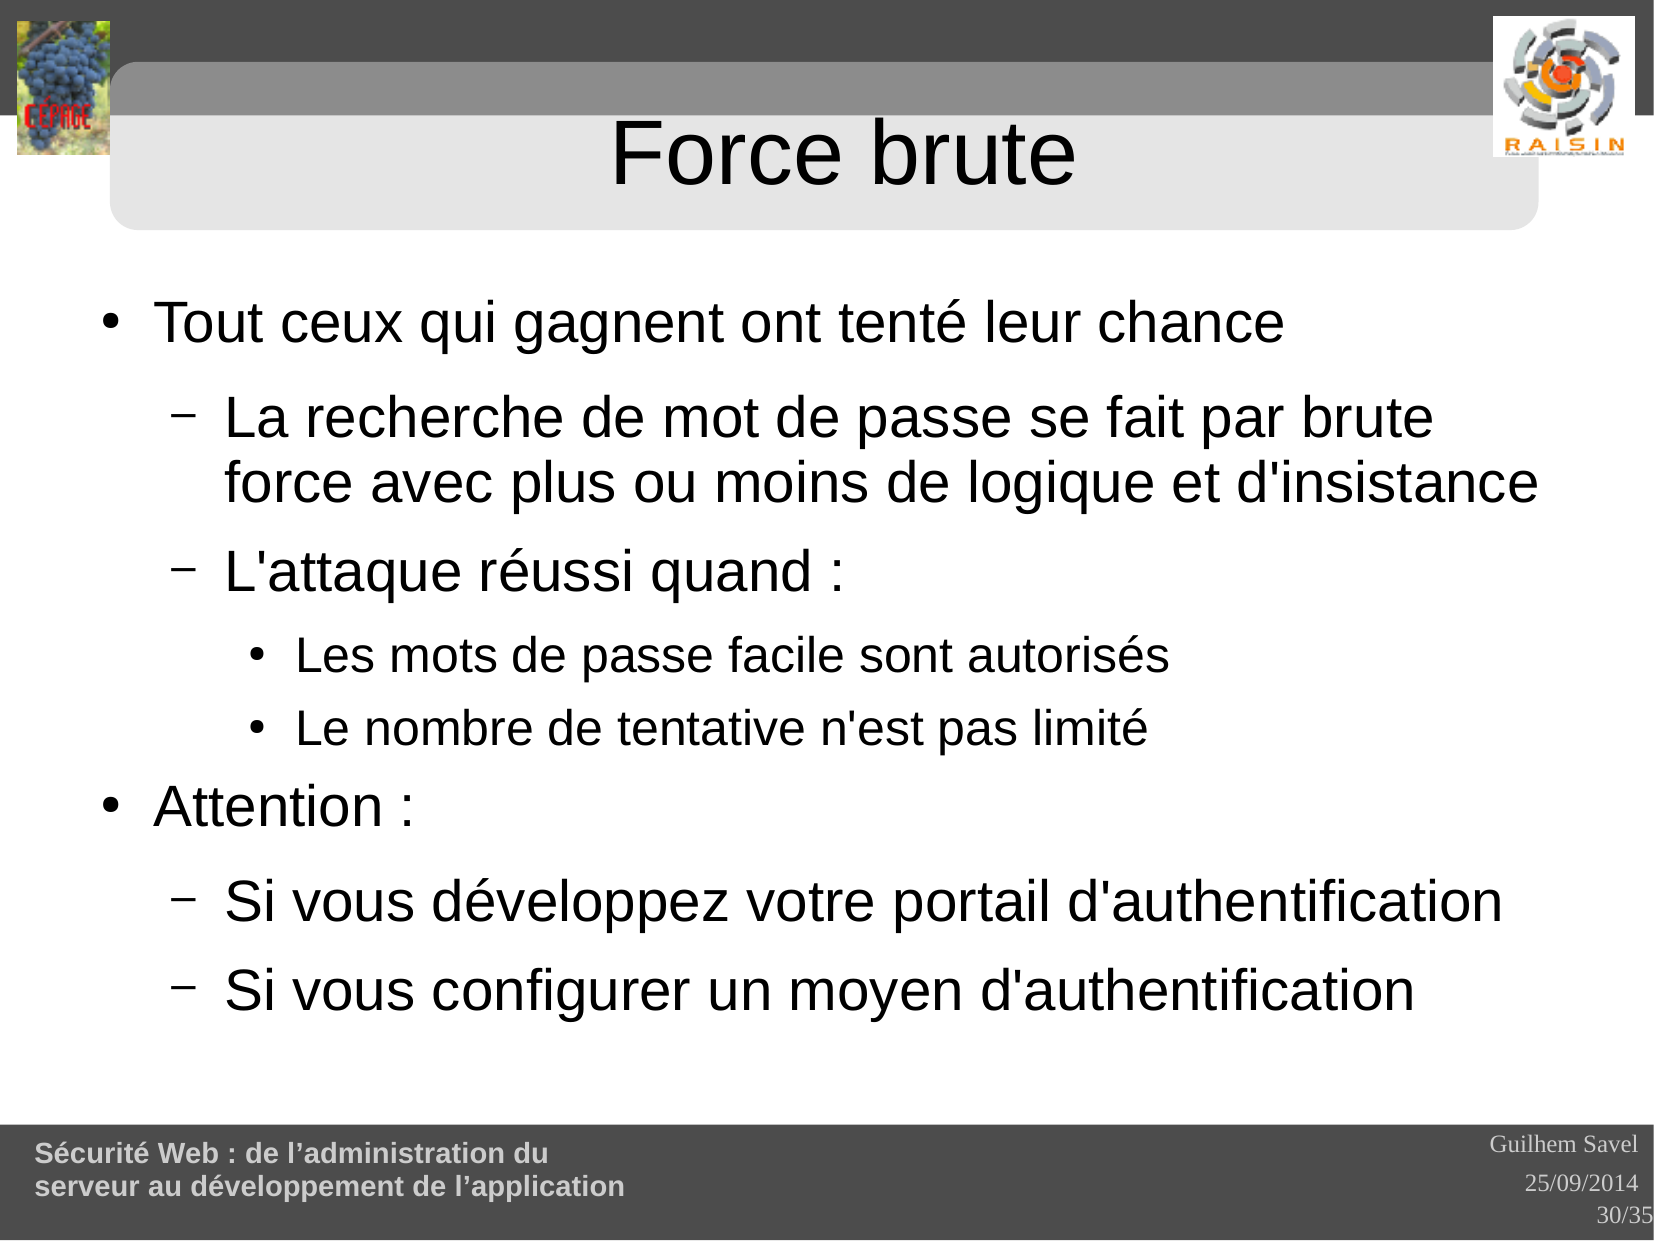

# Force brute
Tout ceux qui gagnent ont tenté leur chance
La recherche de mot de passe se fait par brute force avec plus ou moins de logique et d'insistance
L'attaque réussi quand :
Les mots de passe facile sont autorisés
Le nombre de tentative n'est pas limité
Attention :
Si vous développez votre portail d'authentification
Si vous configurer un moyen d'authentification